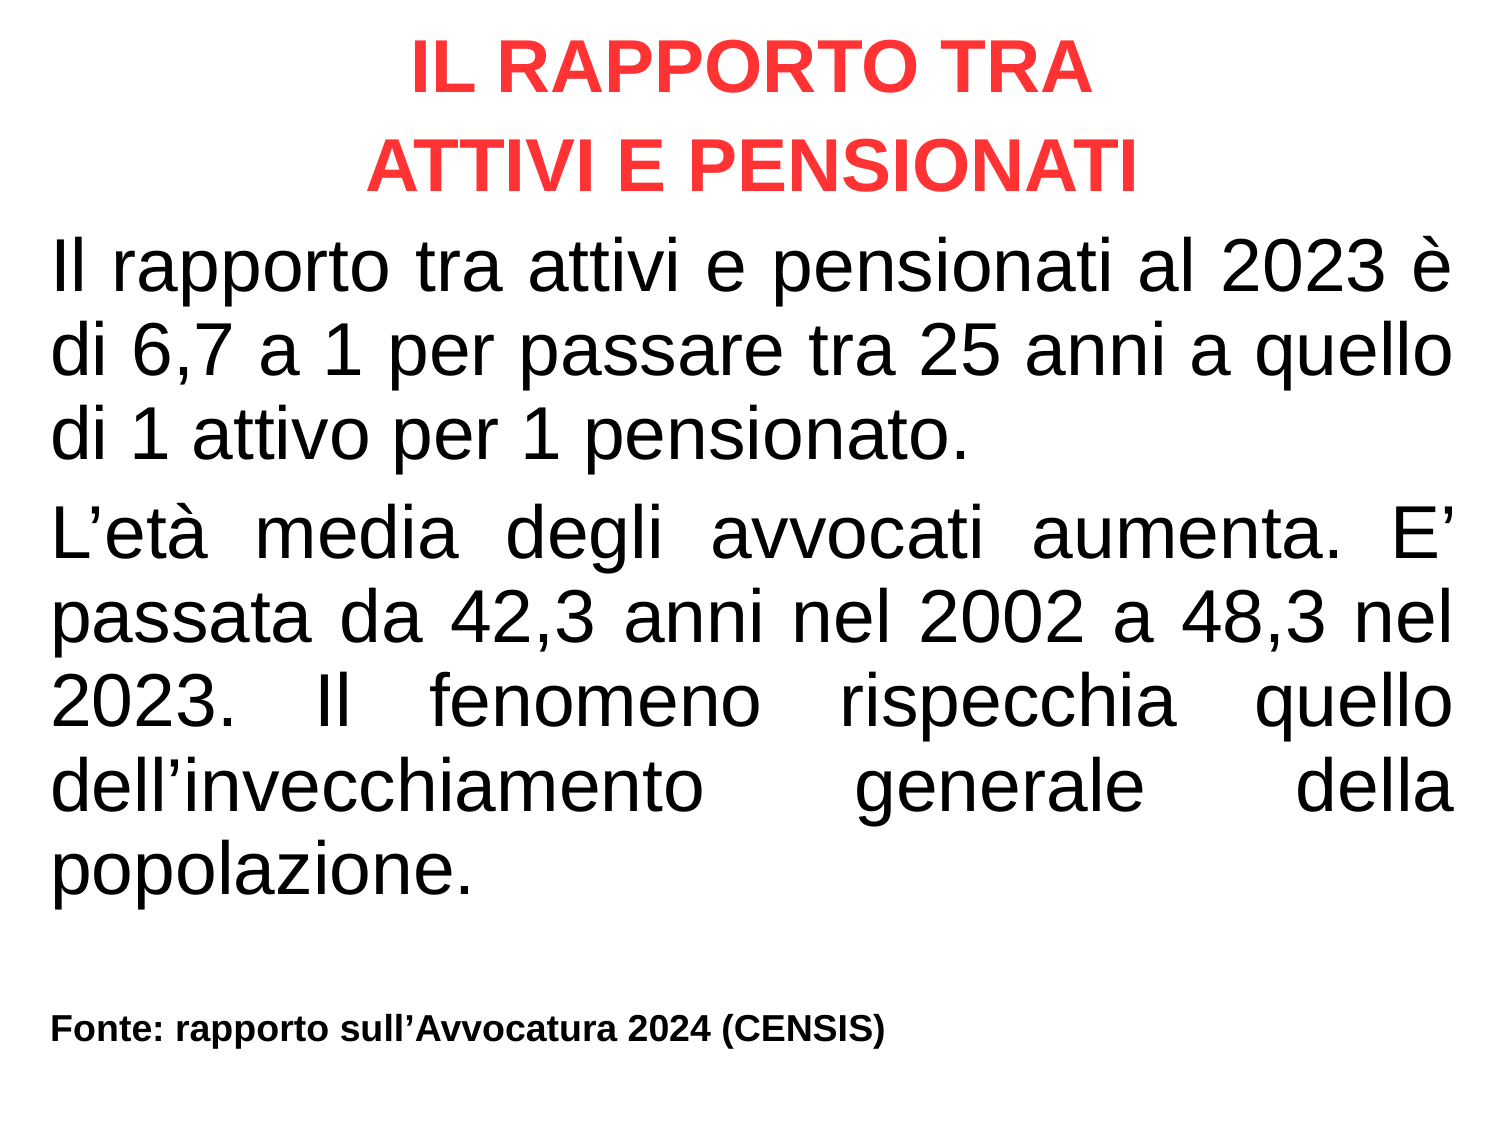

IL RAPPORTO TRA
ATTIVI E PENSIONATI
Il rapporto tra attivi e pensionati al 2023 è di 6,7 a 1 per passare tra 25 anni a quello di 1 attivo per 1 pensionato.
L’età media degli avvocati aumenta. E’ passata da 42,3 anni nel 2002 a 48,3 nel 2023. Il fenomeno rispecchia quello dell’invecchiamento generale della popolazione.
Fonte: rapporto sull’Avvocatura 2024 (CENSIS)